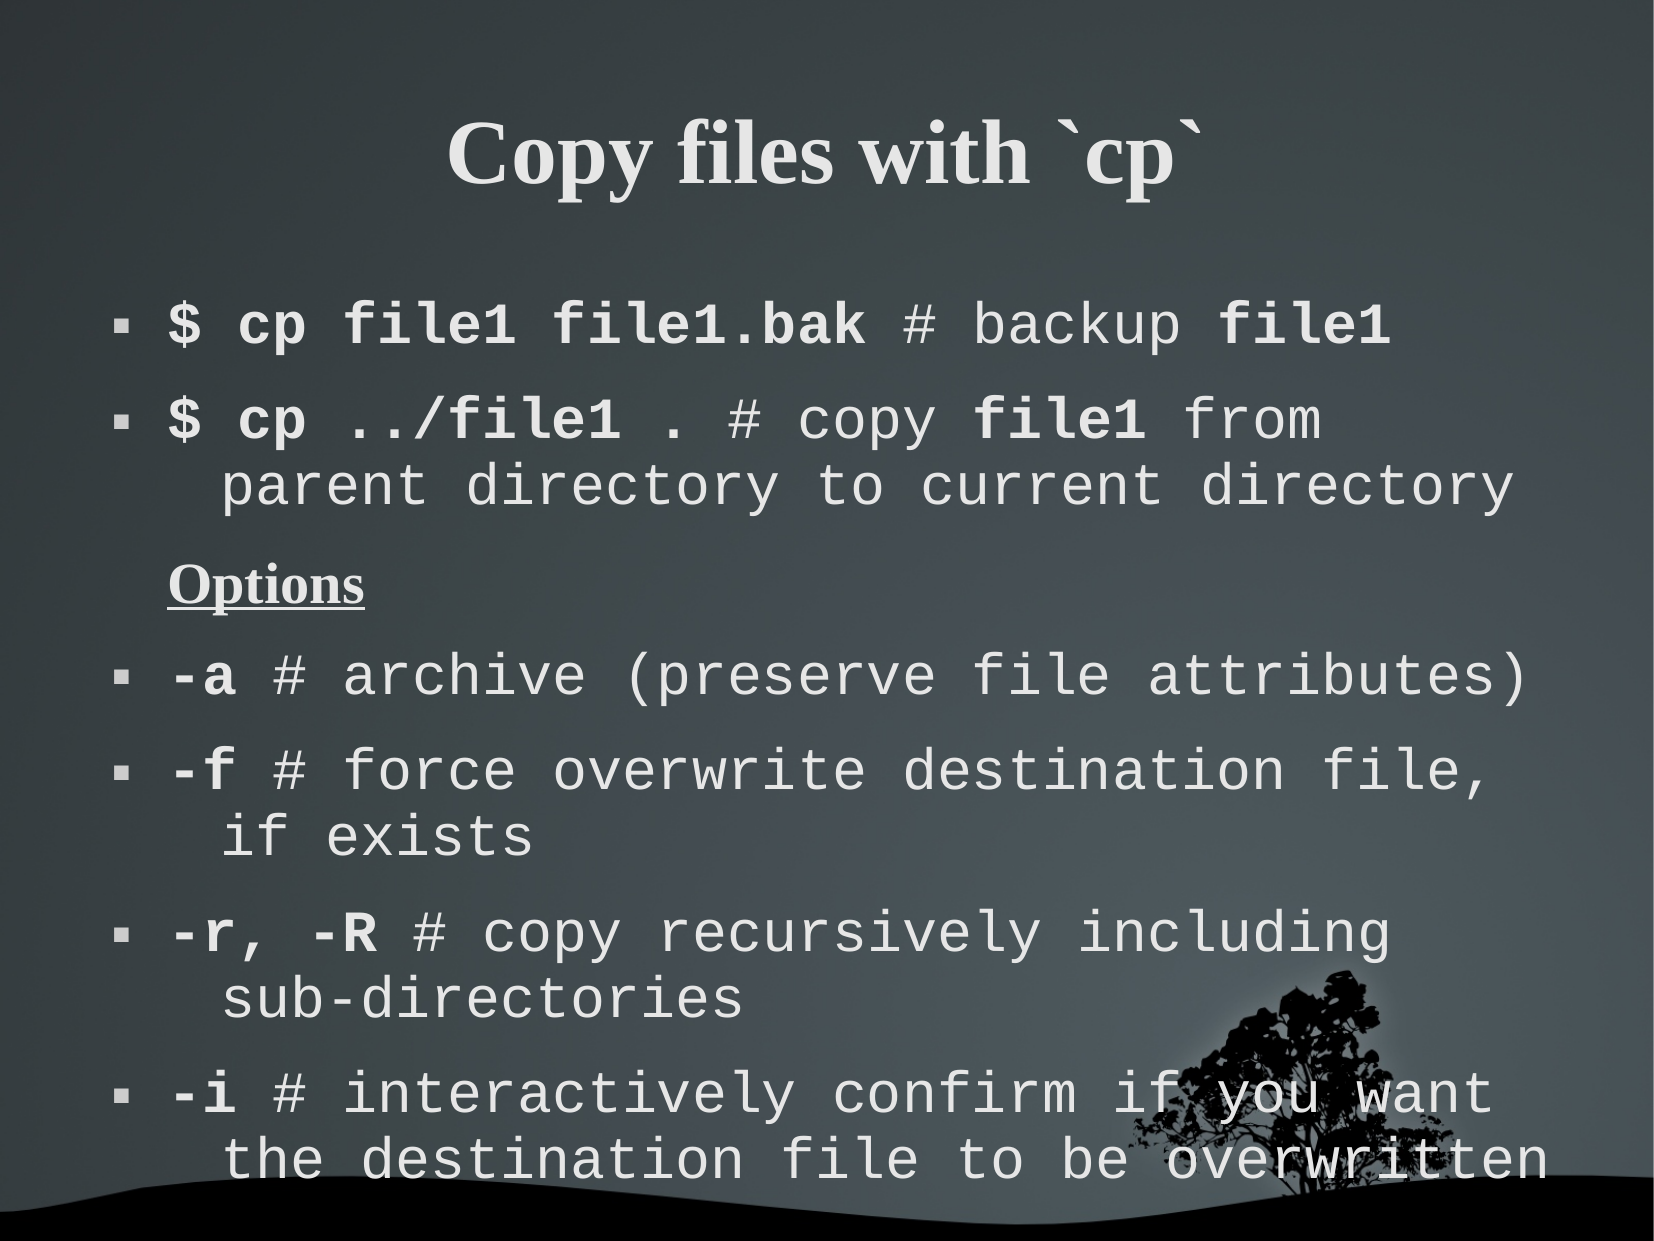

# Copy files with `cp`
$ cp file1 file1.bak # backup file1
$ cp ../file1 . # copy file1 from parent directory to current directory
Options
-a # archive (preserve file attributes)
-f # force overwrite destination file, if exists
-r, -R # copy recursively including sub-directories
-i # interactively confirm if you want the destination file to be overwritten